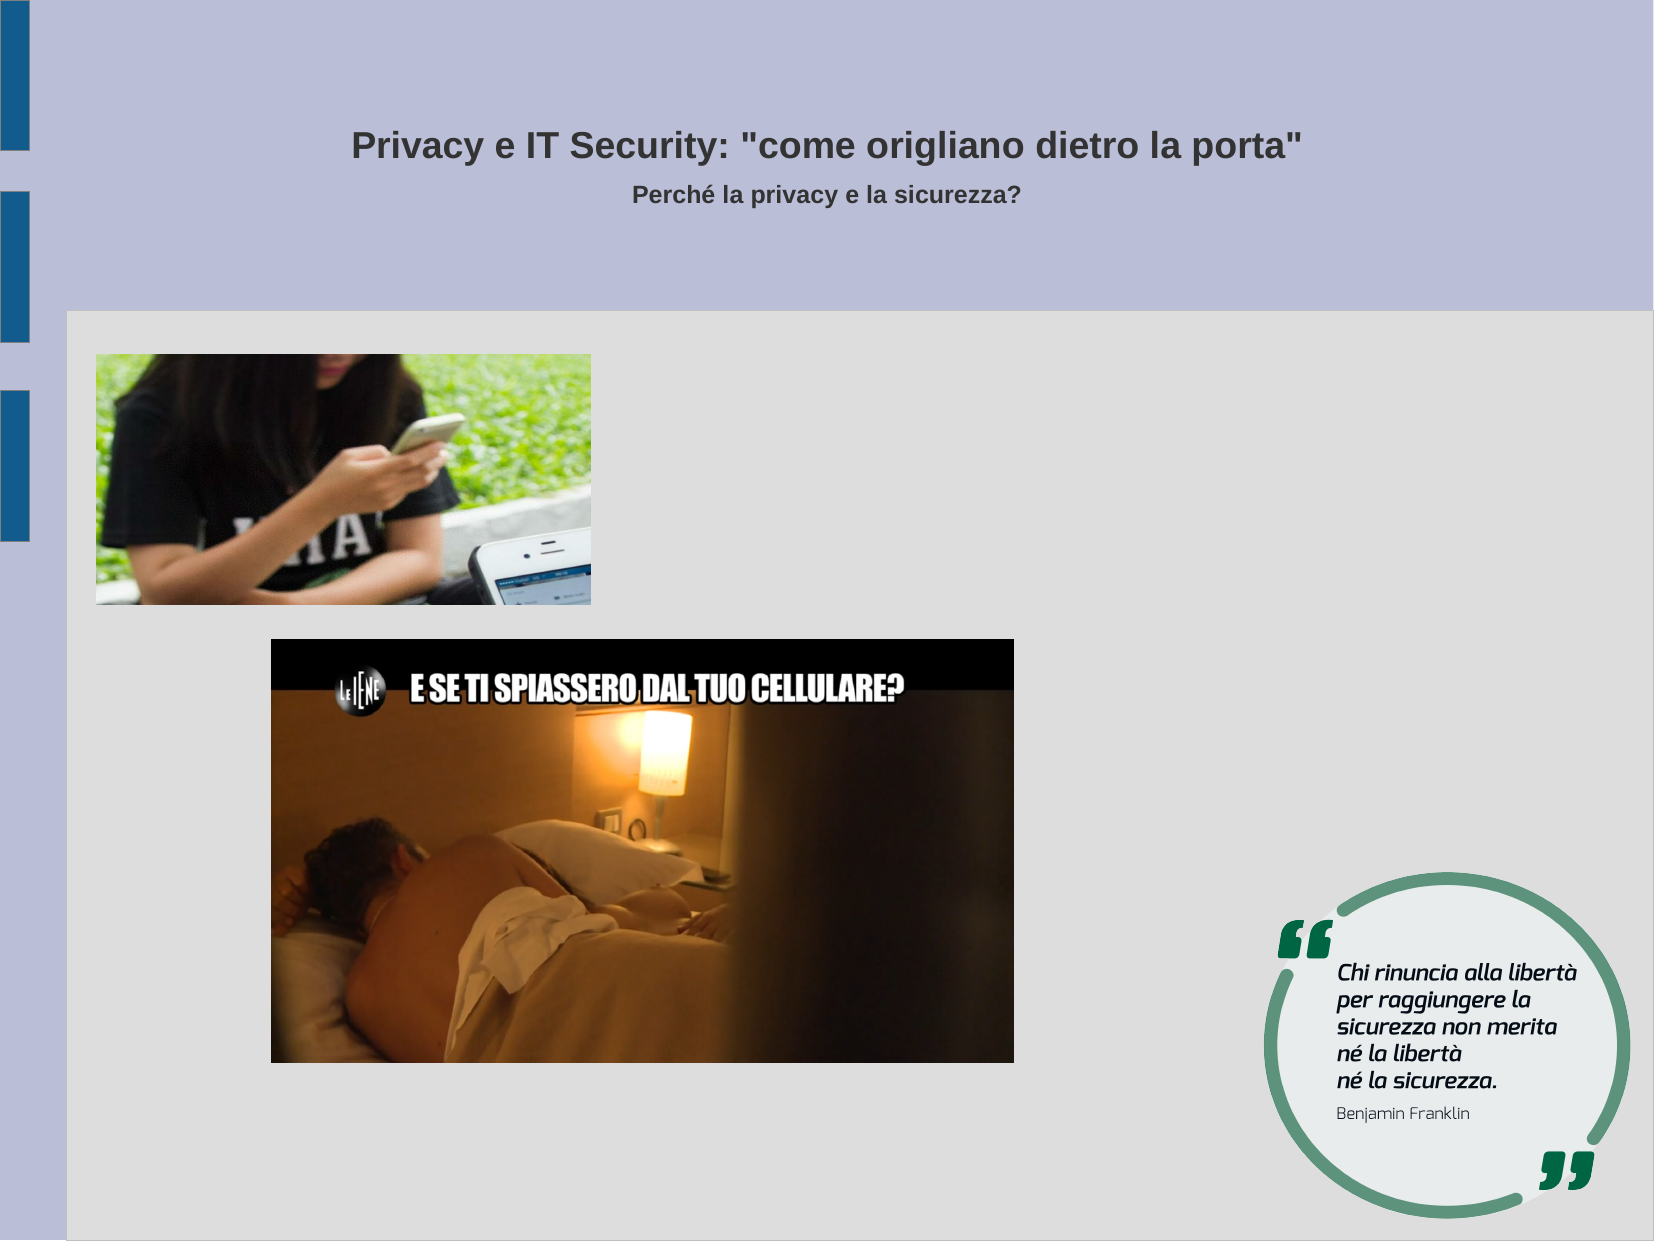

# Perché la privacy e la sicurezza?
Privacy e IT Security: "come origliano dietro la porta"